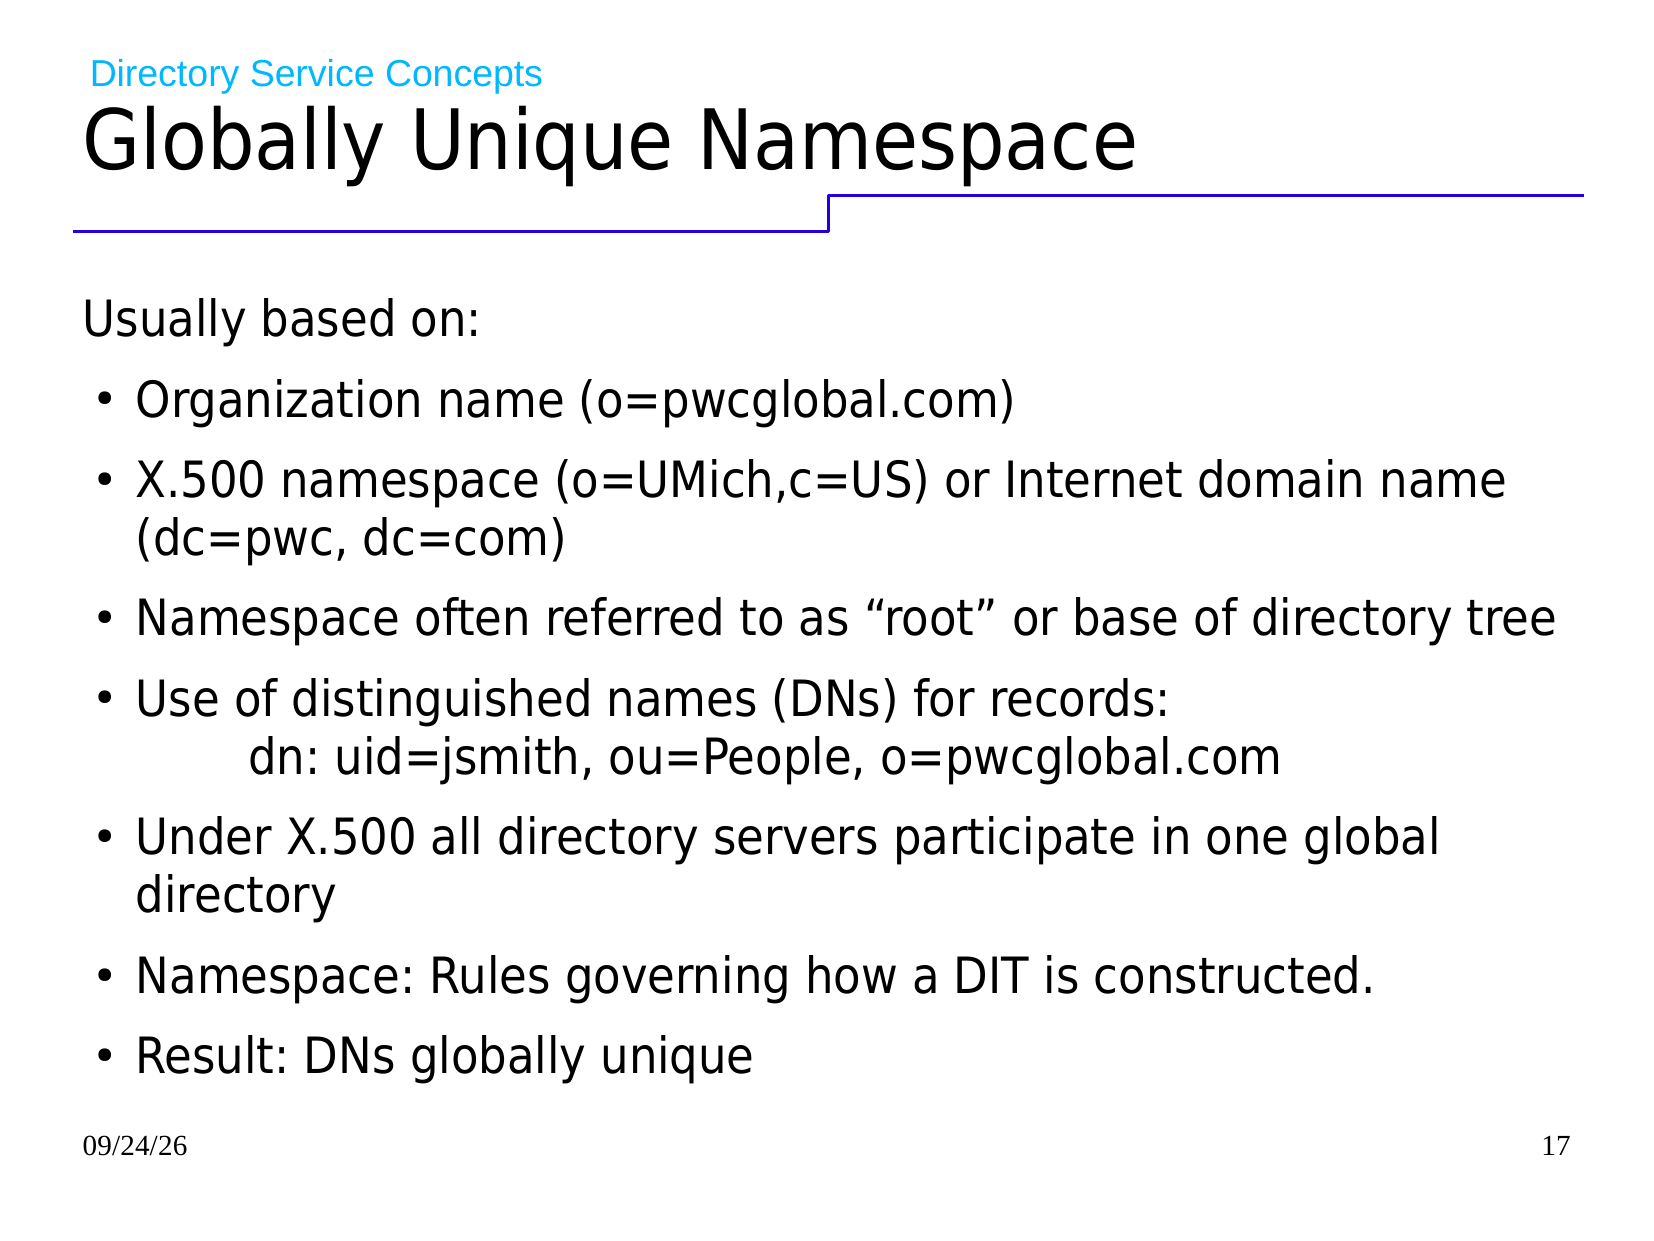

Directory Service Concepts
# Globally Unique Namespace
Usually based on:
Organization name (o=pwcglobal.com)
X.500 namespace (o=UMich,c=US) or Internet domain name (dc=pwc, dc=com)
Namespace often referred to as “root” or base of directory tree
Use of distinguished names (DNs) for records:
		 	dn: uid=jsmith, ou=People, o=pwcglobal.com
Under X.500 all directory servers participate in one global directory
Namespace: Rules governing how a DIT is constructed.
Result: DNs globally unique
17